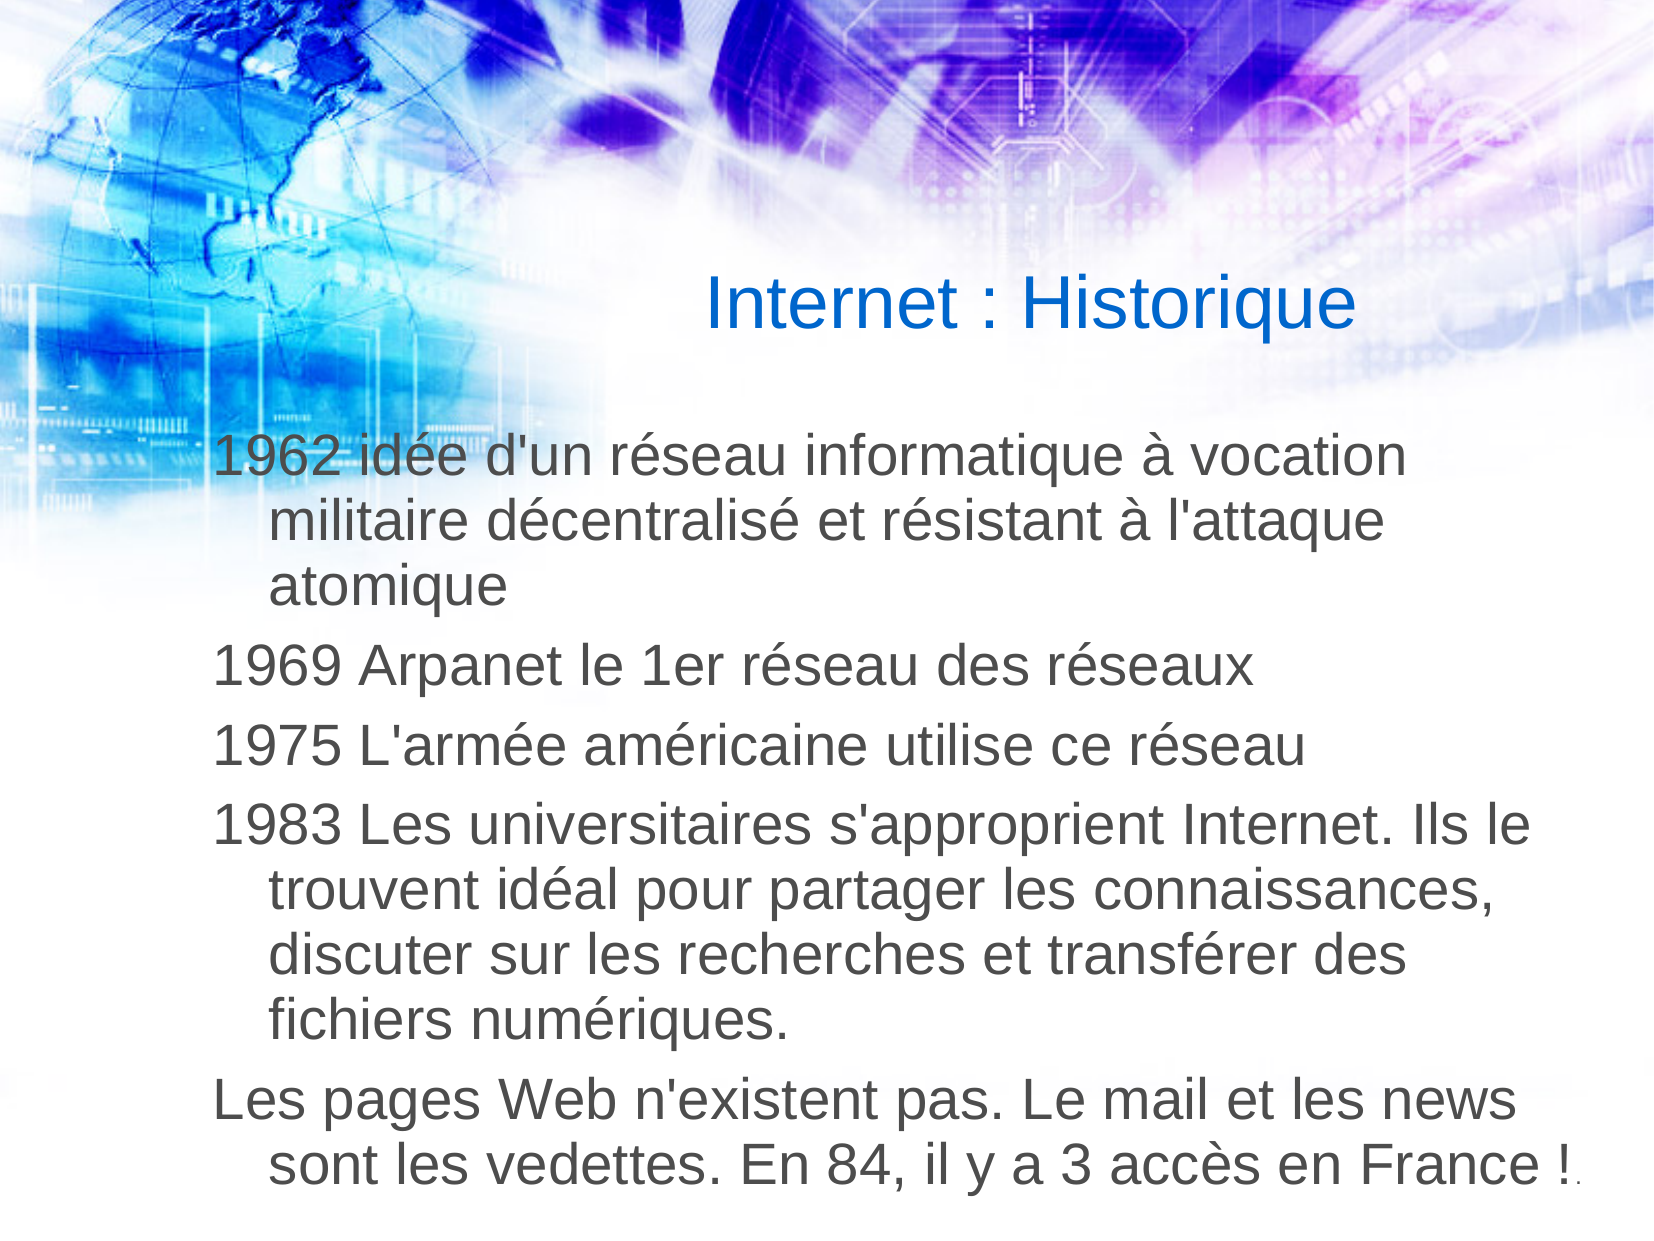

# Internet : Historique
1962 idée d'un réseau informatique à vocation militaire décentralisé et résistant à l'attaque atomique
1969 Arpanet le 1er réseau des réseaux
1975 L'armée américaine utilise ce réseau
1983 Les universitaires s'approprient Internet. Ils le trouvent idéal pour partager les connaissances, discuter sur les recherches et transférer des fichiers numériques.
Les pages Web n'existent pas. Le mail et les news sont les vedettes. En 84, il y a 3 accès en France !.